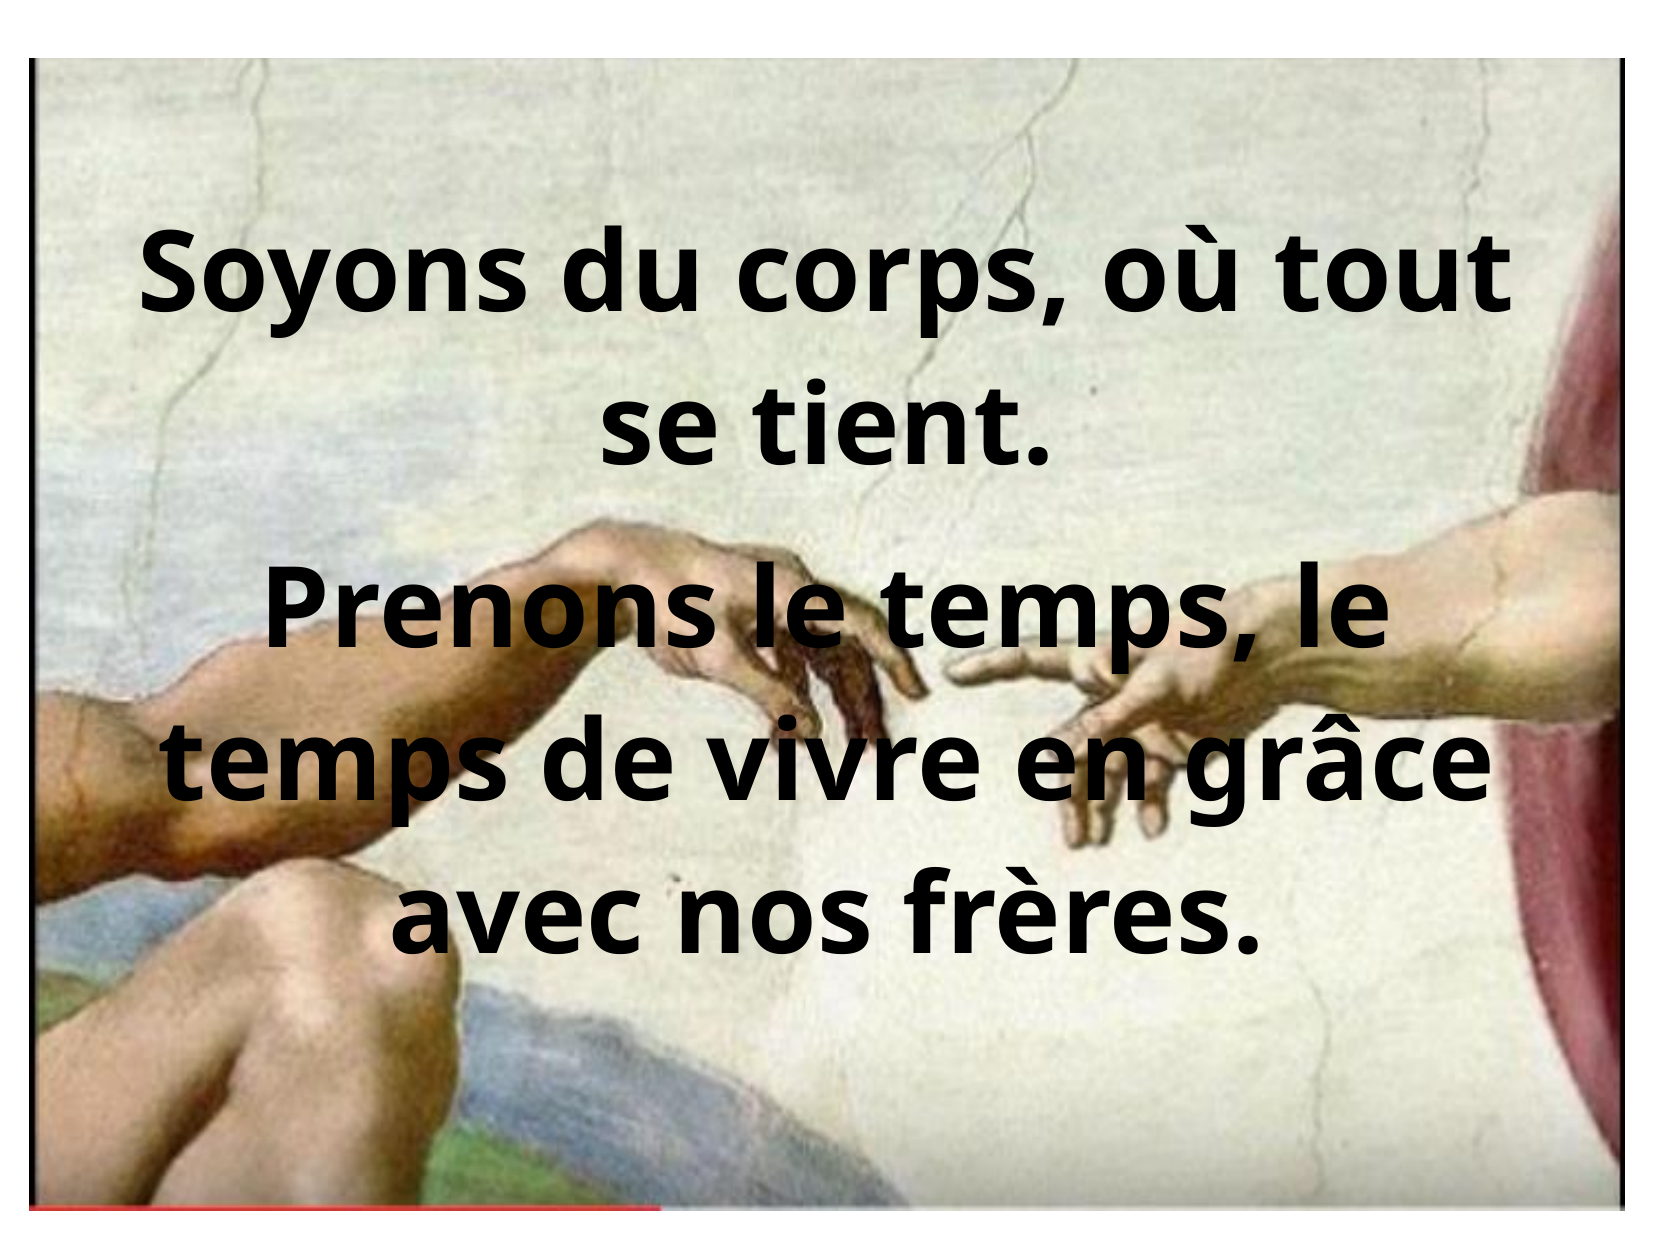

# Soyons du corps, où tout se tient.
Prenons le temps, le temps de vivre en grâce avec nos frères.